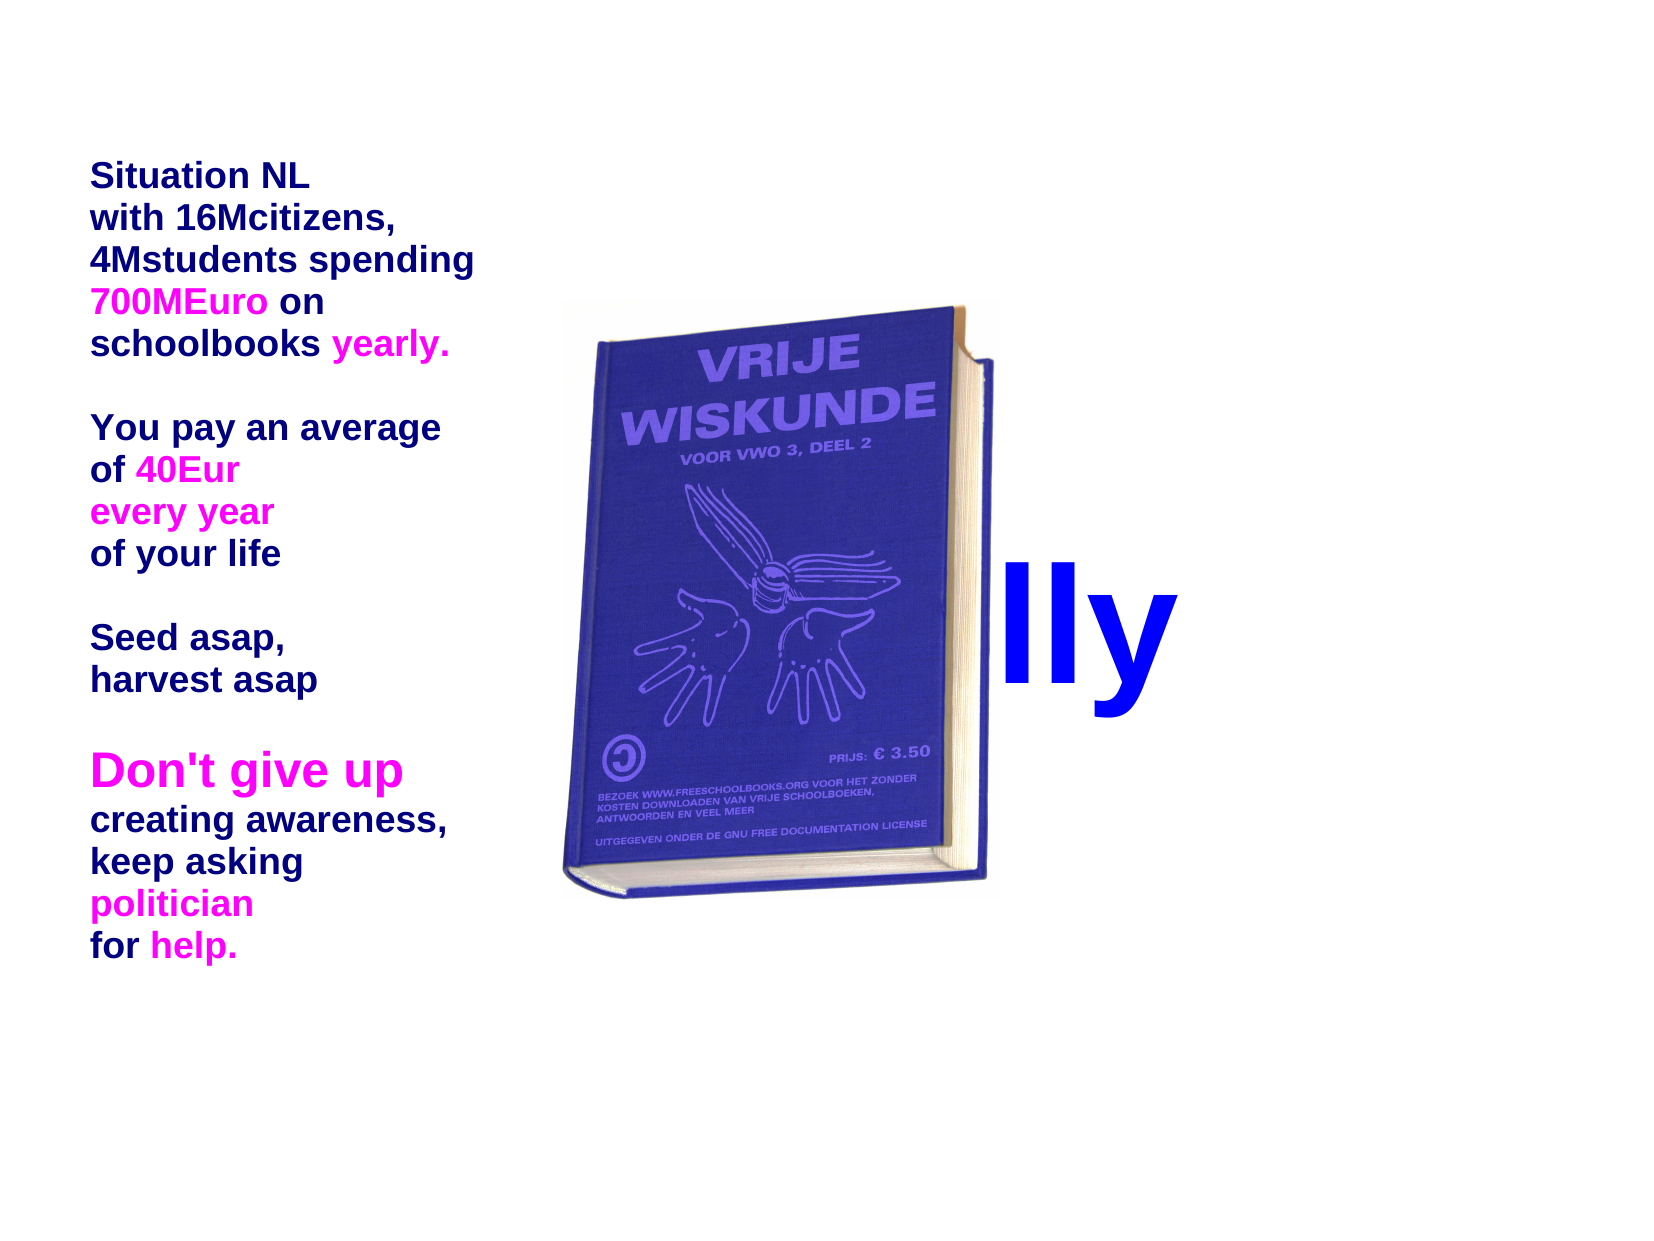

Situation NL
with 16Mcitizens,
4Mstudents spending
700MEuro on
schoolbooks yearly.
You pay an average
of 40Eur
every year
of your life
Seed asap,
harvest asap
Don't give up
creating awareness,
keep asking
politician
for help.
Finally